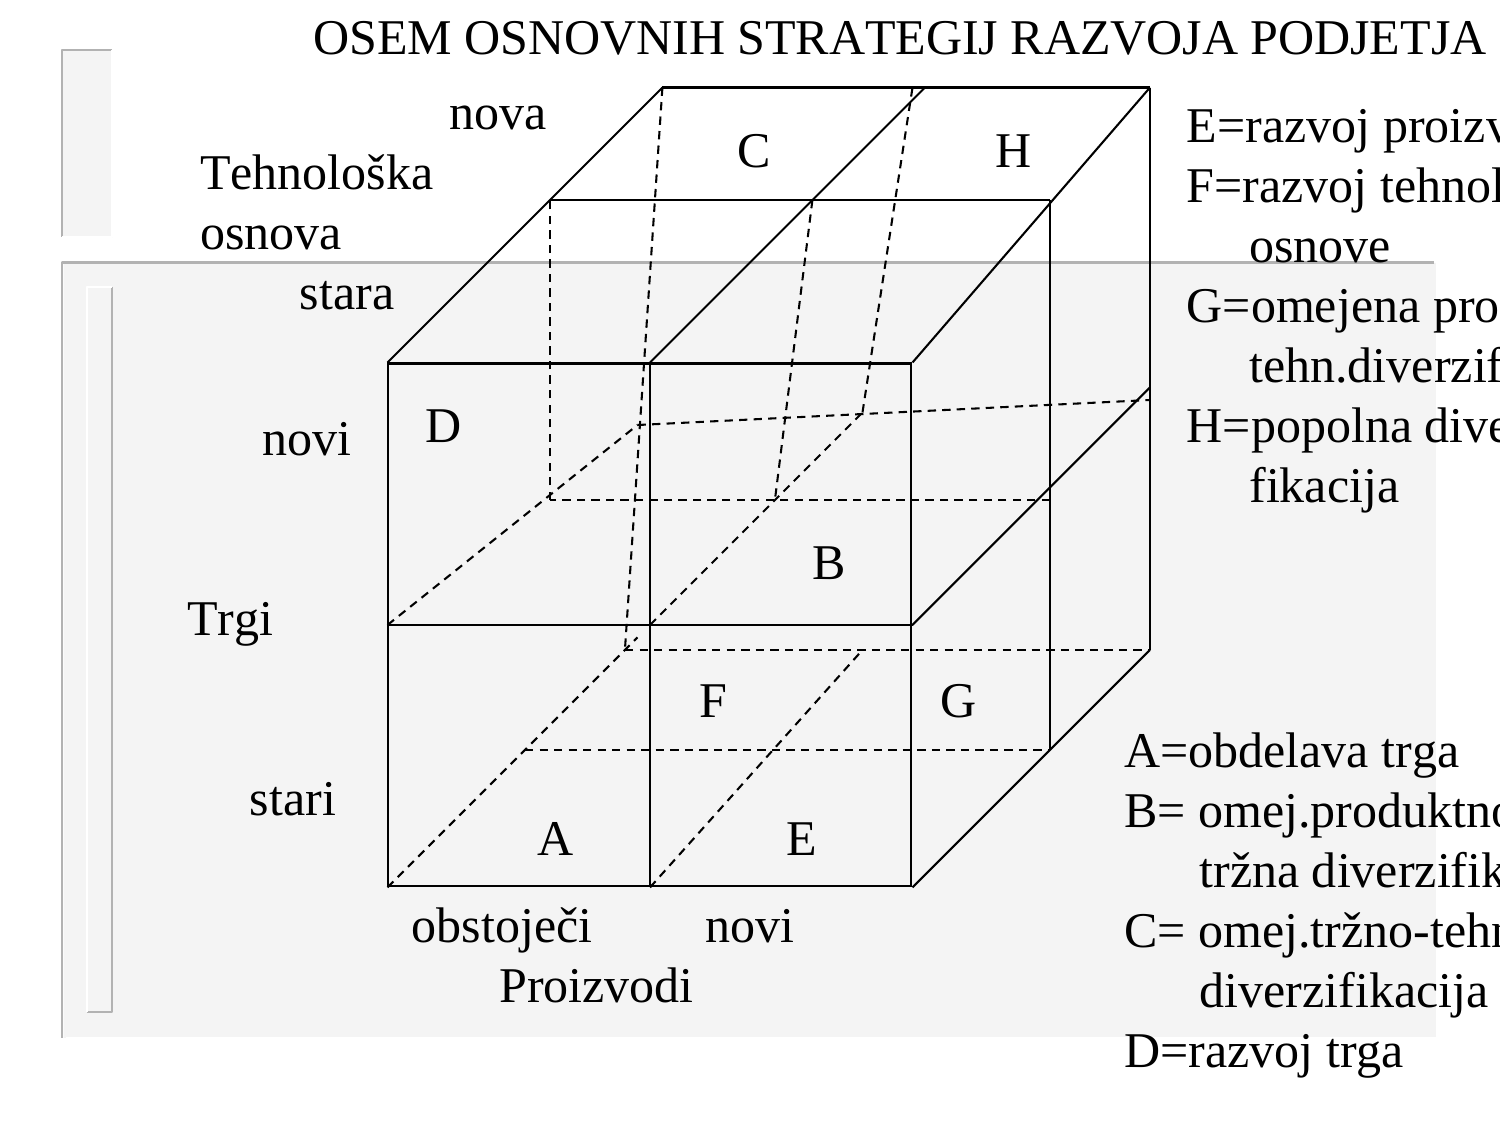

OSEM OSNOVNIH STRATEGIJ RAZVOJA PODJETJA
 nova
Tehnološka
osnova
 stara
E=razvoj proizvoda
F=razvoj tehnol.
 osnove
G=omejena produkt.
 tehn.diverzifikac.
H=popolna diverzi-
 fikacija
C H
D
 novi
Trgi
 stari
B
F G
A=obdelava trga
B= omej.produktno
 tržna diverzifik.
C= omej.tržno-tehn.
 diverzifikacija
D=razvoj trga
A E
obstoječi novi
 Proizvodi